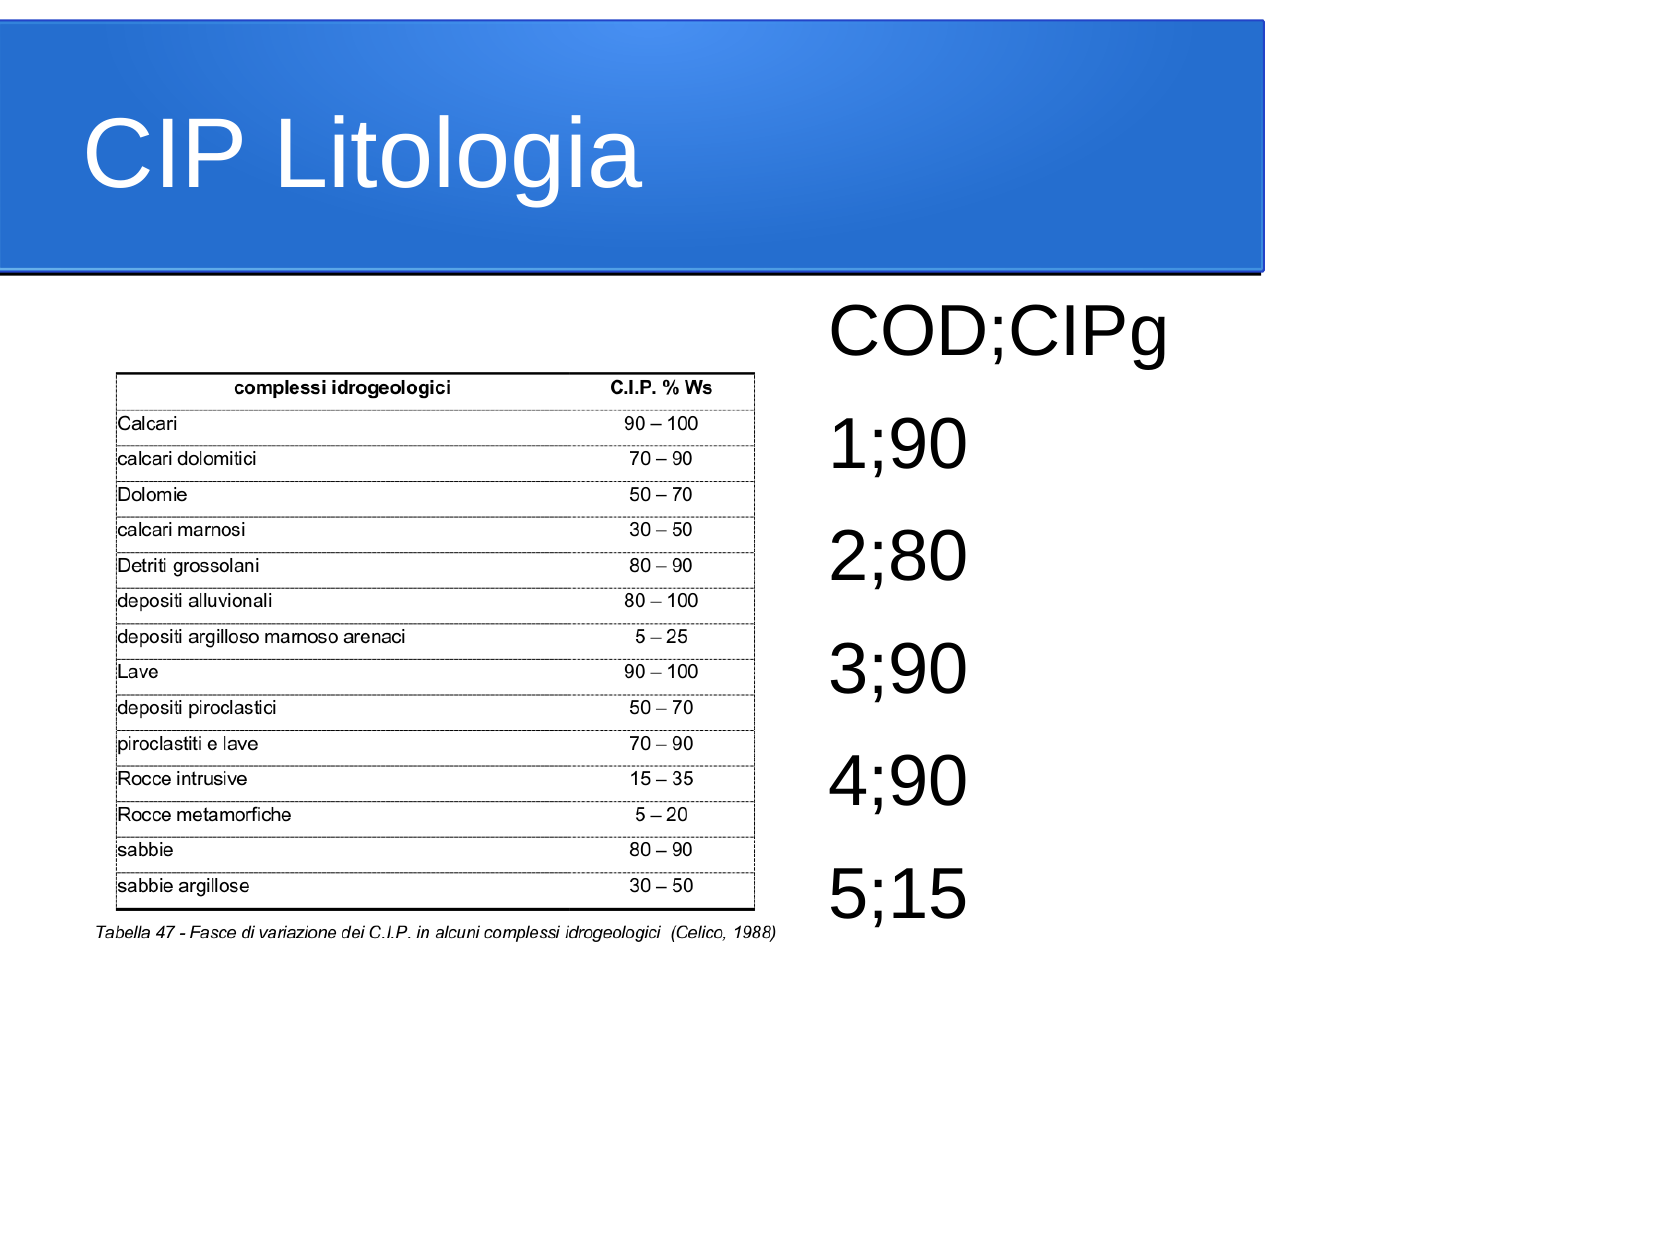

# CIP Litologia
COD;CIPg
1;90
2;80
3;90
4;90
5;15